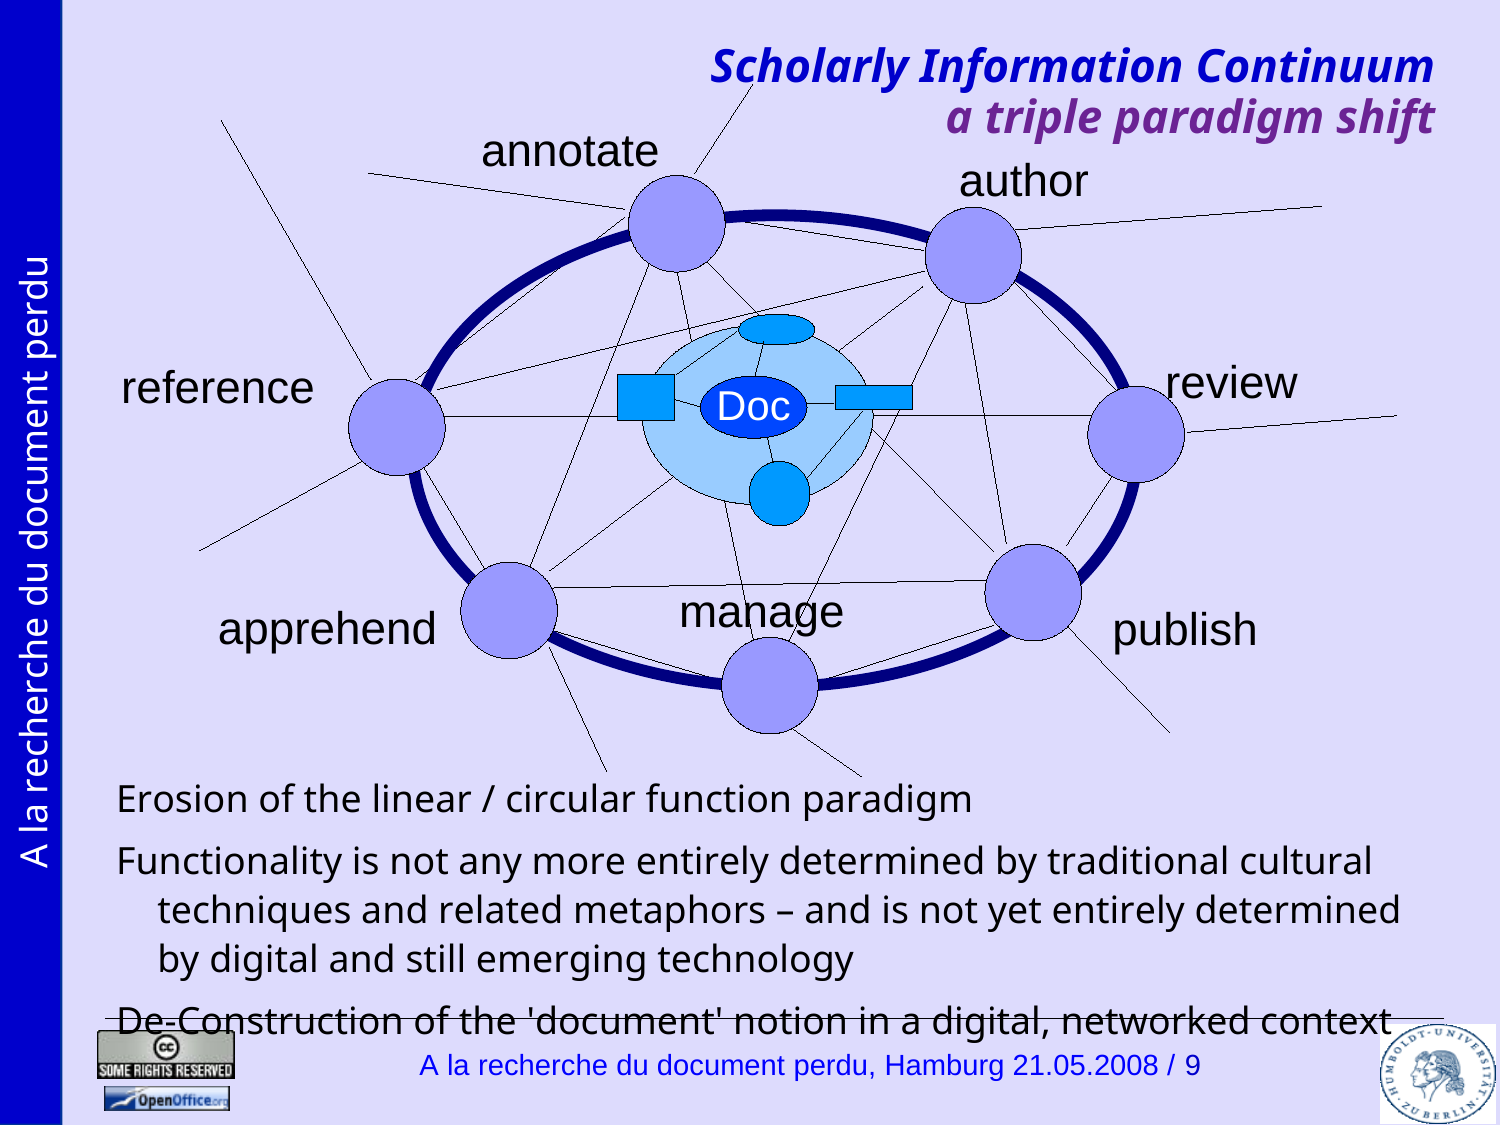

# Scholarly Information Continuum a triple paradigm shift
annotate
author
review
 reference
Doc
publish
apprehend
manage
Erosion of the linear / circular function paradigm
Functionality is not any more entirely determined by traditional cultural techniques and related metaphors – and is not yet entirely determined by digital and still emerging technology
De-Construction of the 'document' notion in a digital, networked context